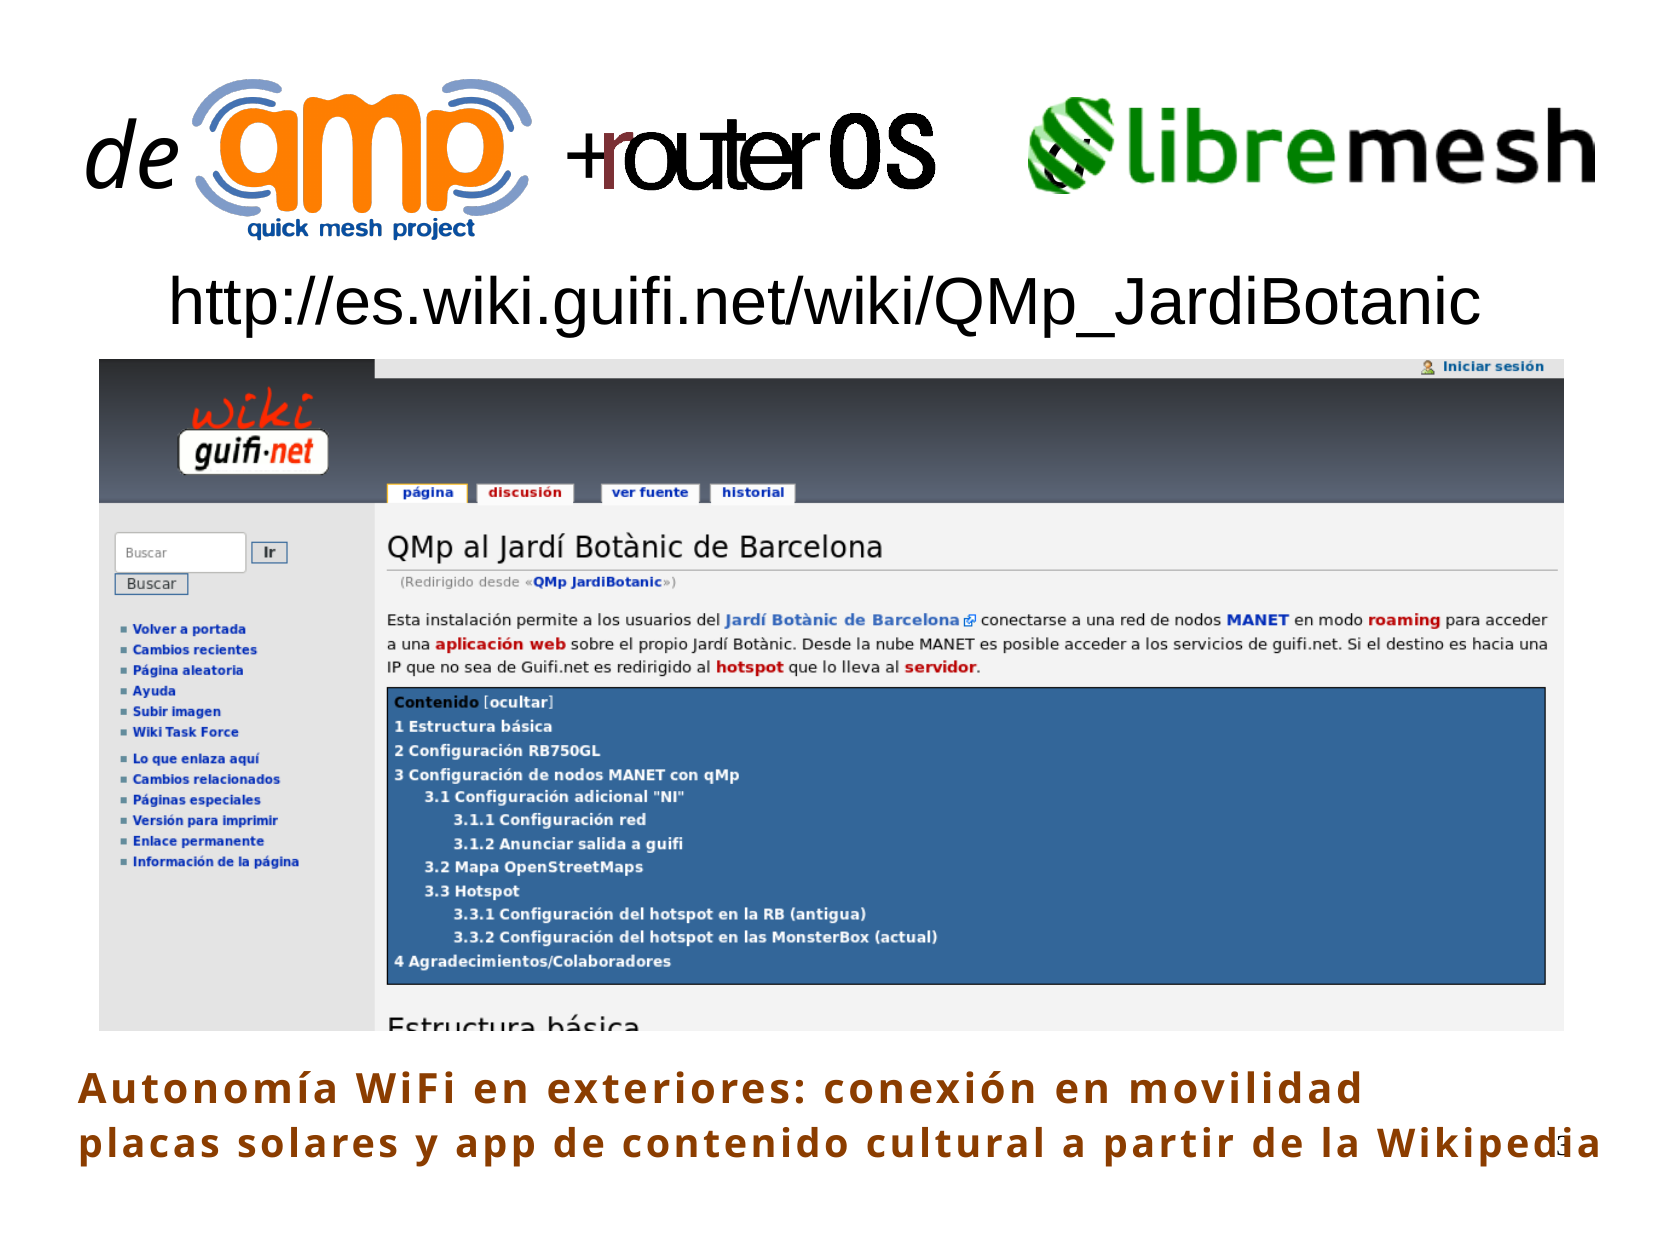

# de + a
http://es.wiki.guifi.net/wiki/QMp_JardiBotanic
Autonomía WiFi en exteriores: conexión en movilidad
placas solares y app de contenido cultural a partir de la Wikipedia
3